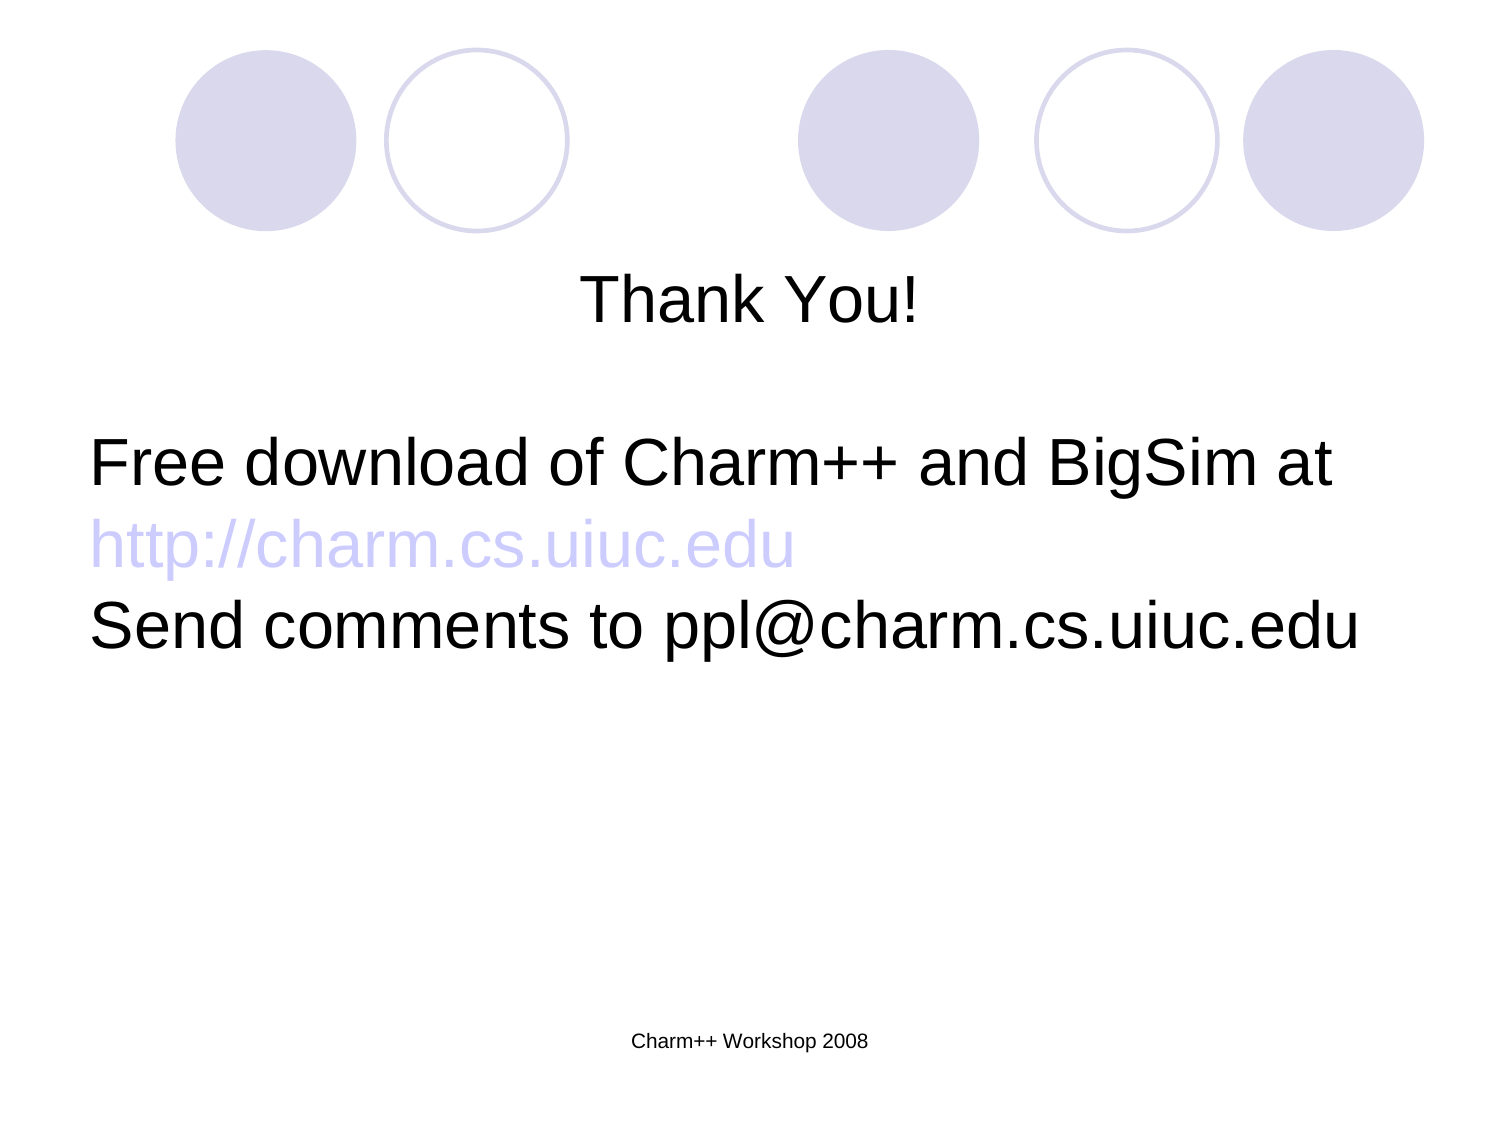

# Thank You!
Free download of Charm++ and BigSim at
http://charm.cs.uiuc.edu
Send comments to ppl@charm.cs.uiuc.edu
Charm++ Workshop 2008